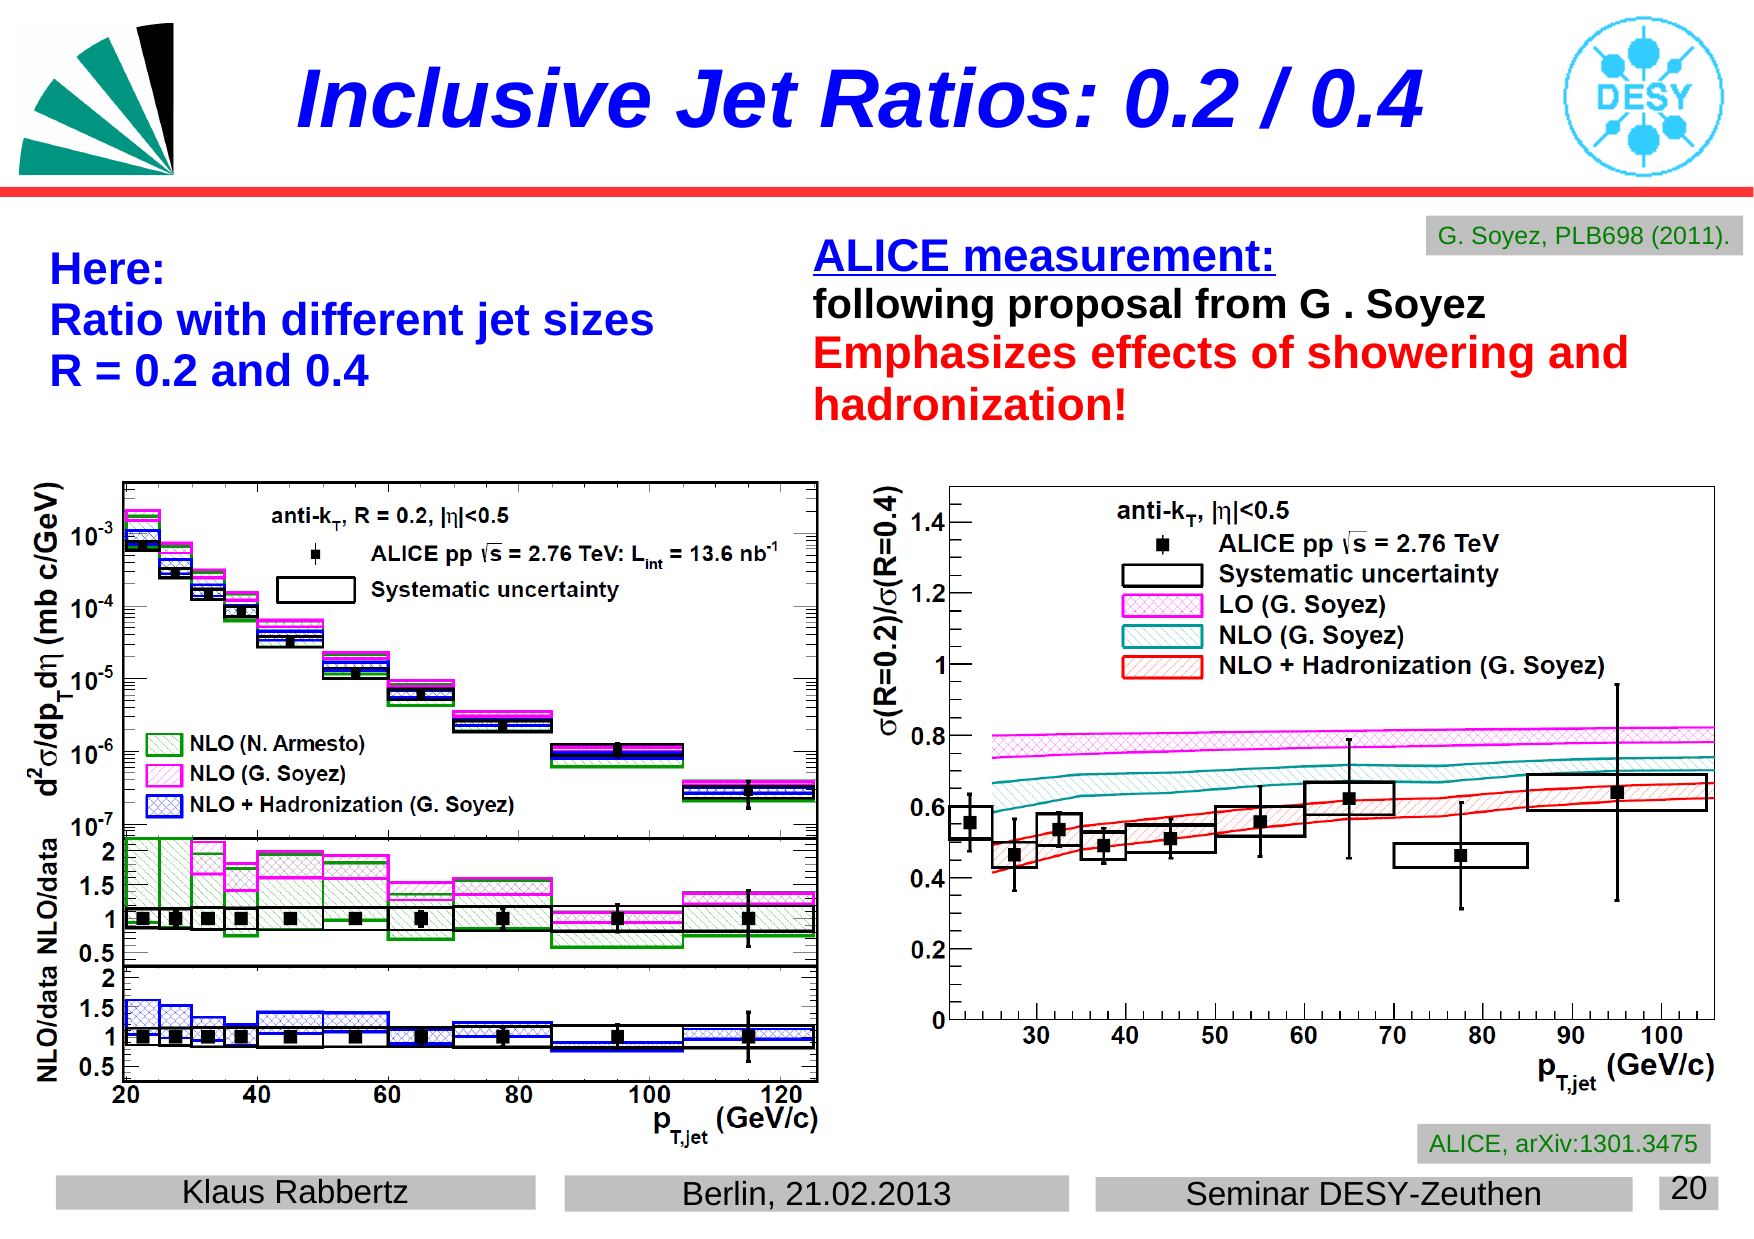

# Inclusive Jet Ratios: 0.2 / 0.4
G. Soyez, PLB698 (2011).
ALICE measurement:
following proposal from G . Soyez
Emphasizes effects of showering and
hadronization!
Here:
Ratio with different jet sizes
R = 0.2 and 0.4
ALICE, arXiv:1301.3475